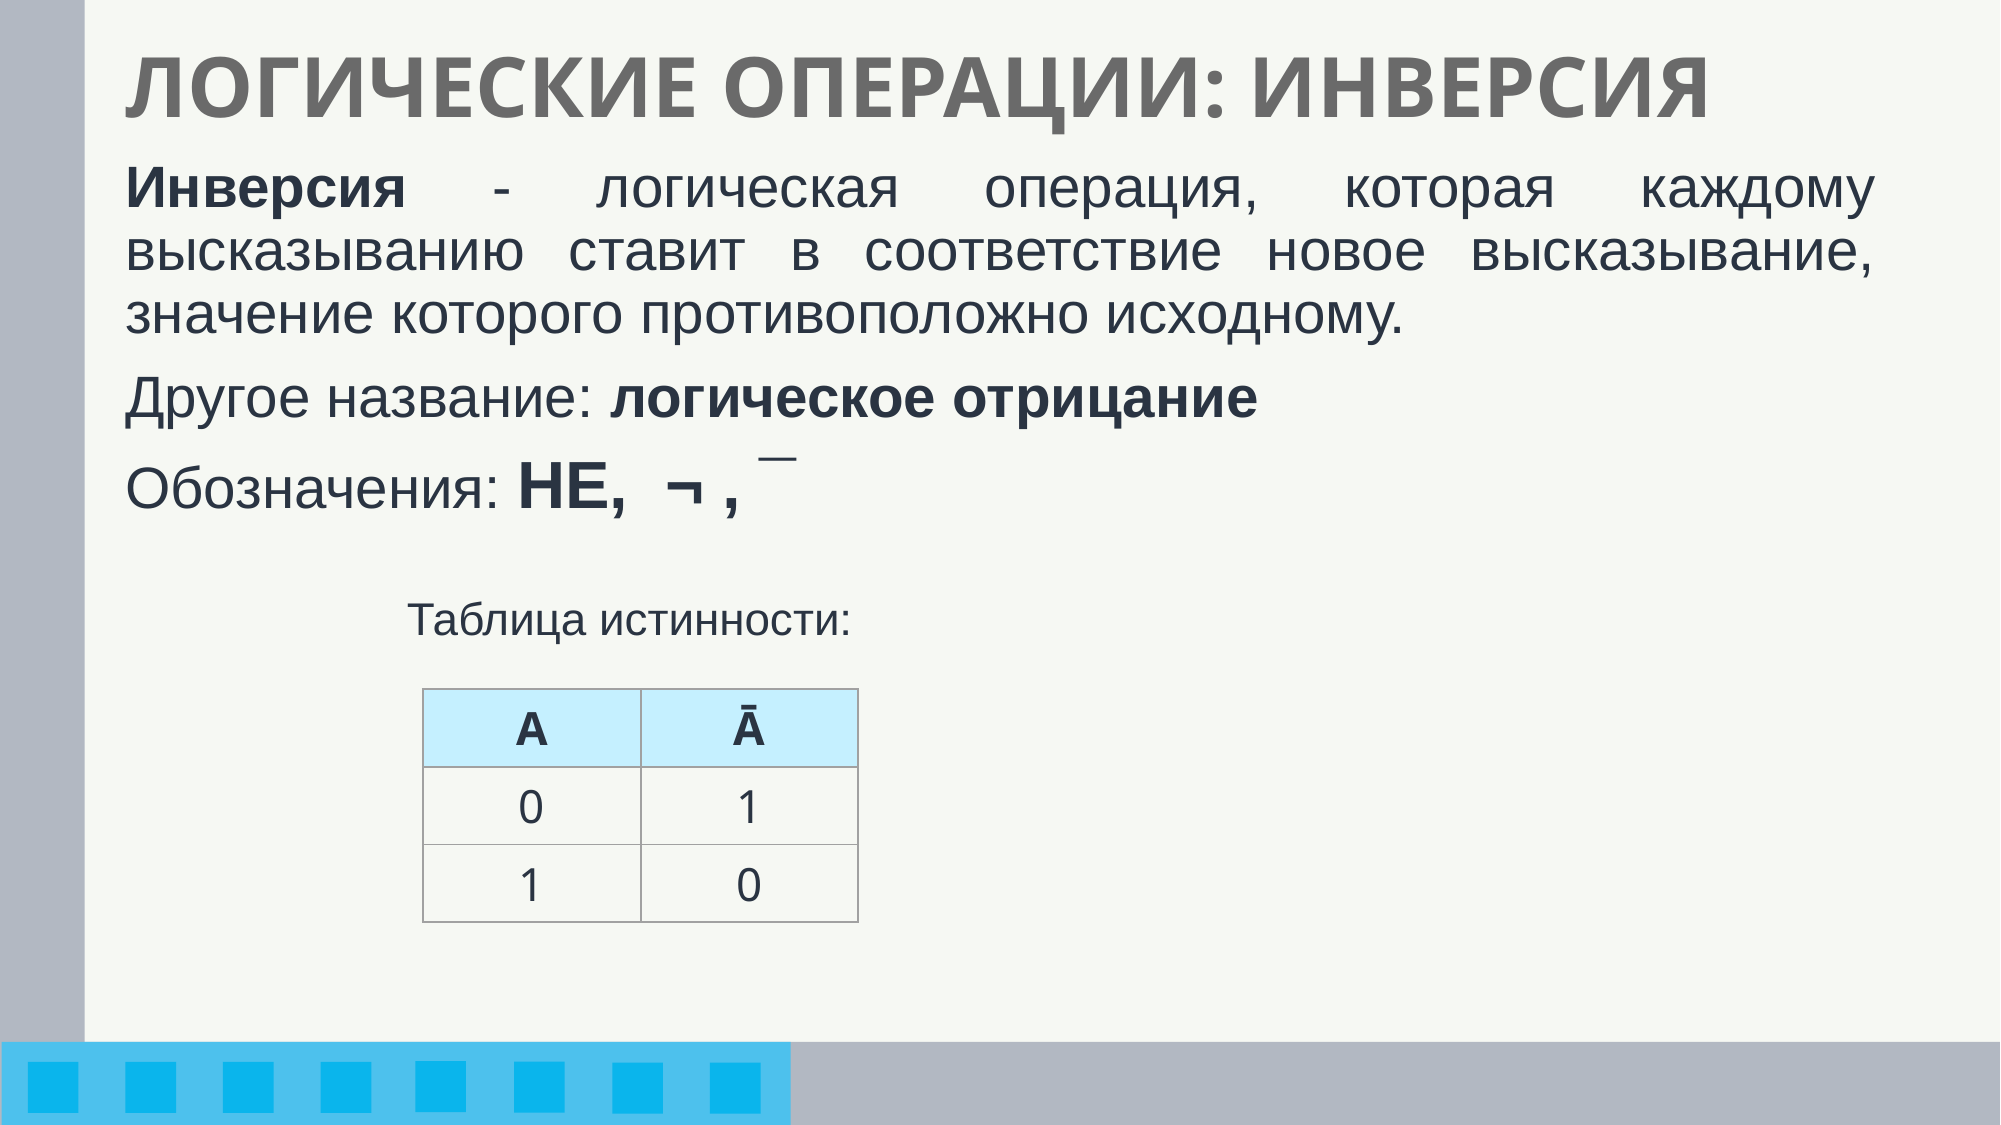

ЛОГИЧЕСКИЕ ОПЕРАЦИИ: ИНВЕРСИЯ
# Инверсия - логическая операция, которая каждому высказыванию ставит в соответствие новое высказывание, значение которого противоположно исходному.
Другое название: логическое отрицание
Обозначения: НЕ, ¬ , ¯
Таблица истинности:
| А | Ā |
| --- | --- |
| 0 | 1 |
| 1 | 0 |